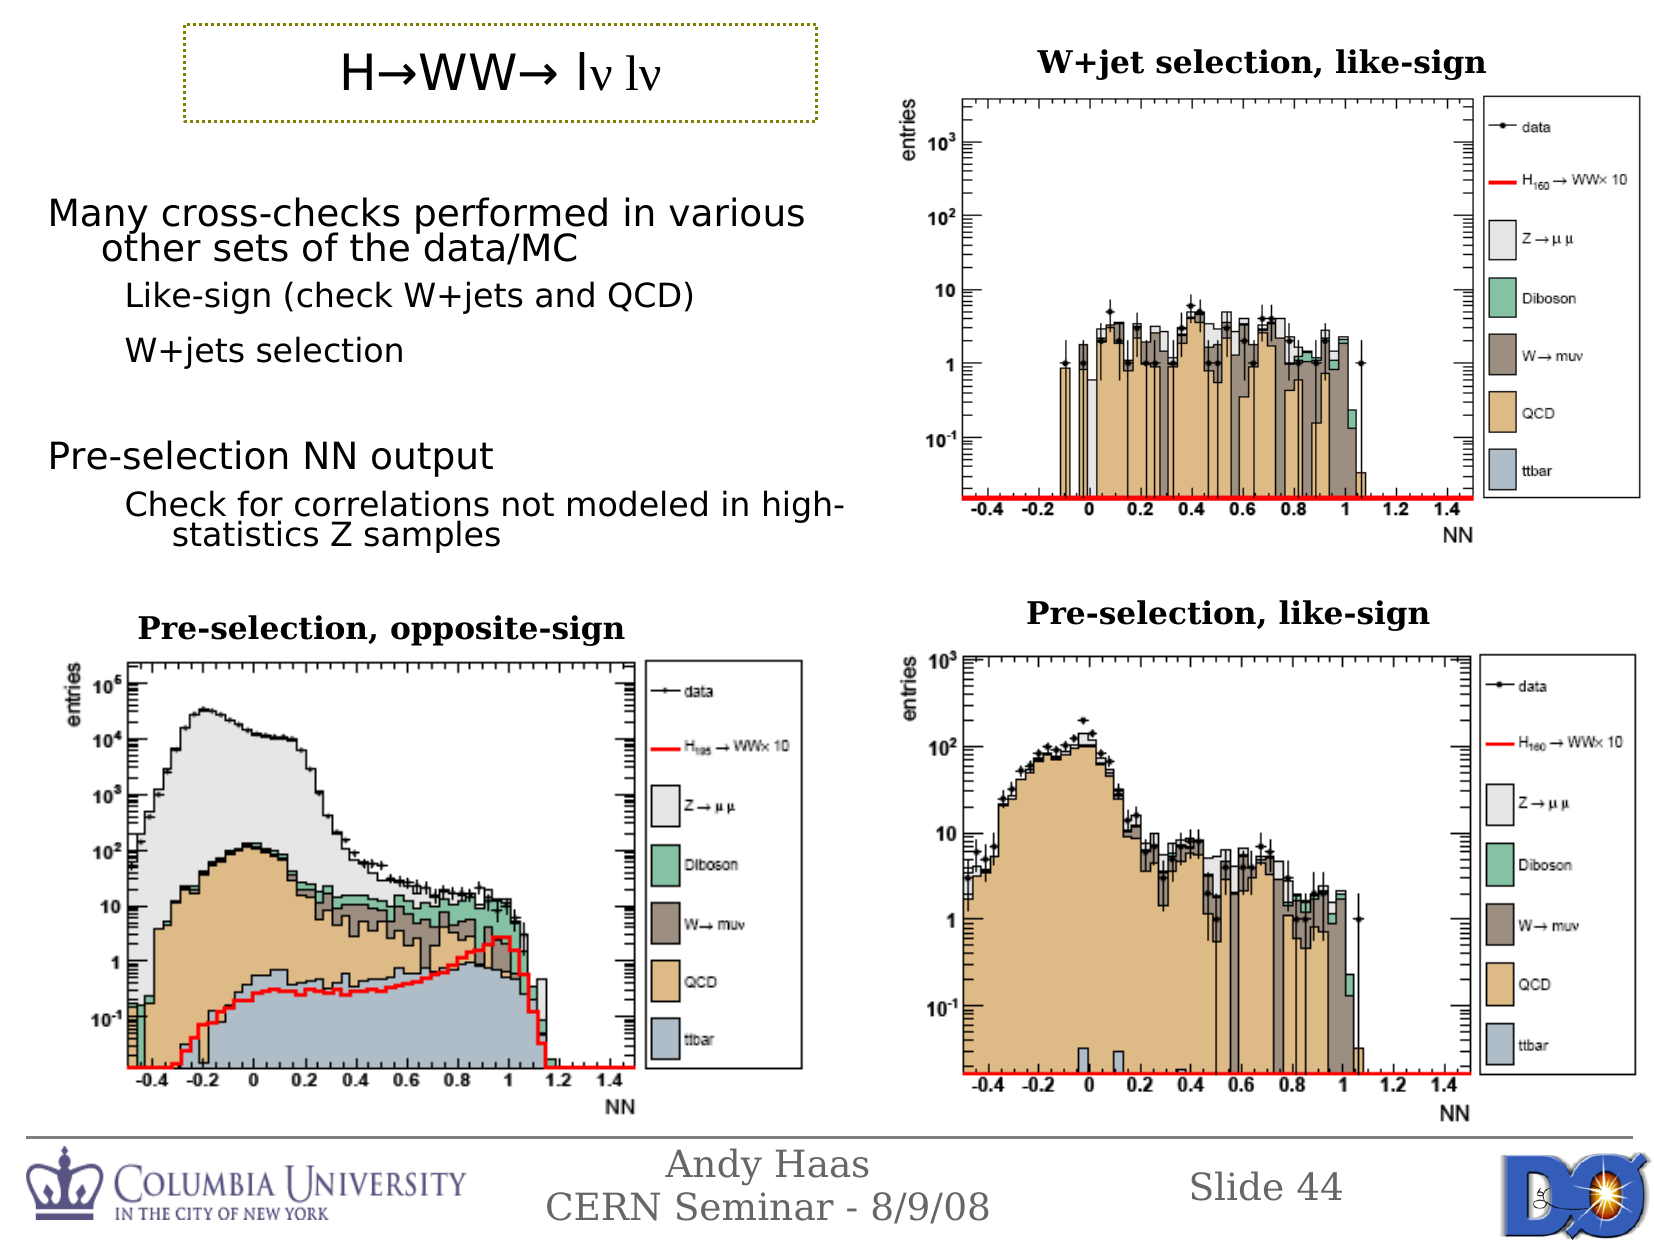

# H→WW→ lν lν
W+jet selection, like-sign
Many cross-checks performed in various other sets of the data/MC
Like-sign (check W+jets and QCD)
W+jets selection
Pre-selection NN output
Check for correlations not modeled in high-statistics Z samples
Pre-selection, like-sign
Pre-selection, opposite-sign